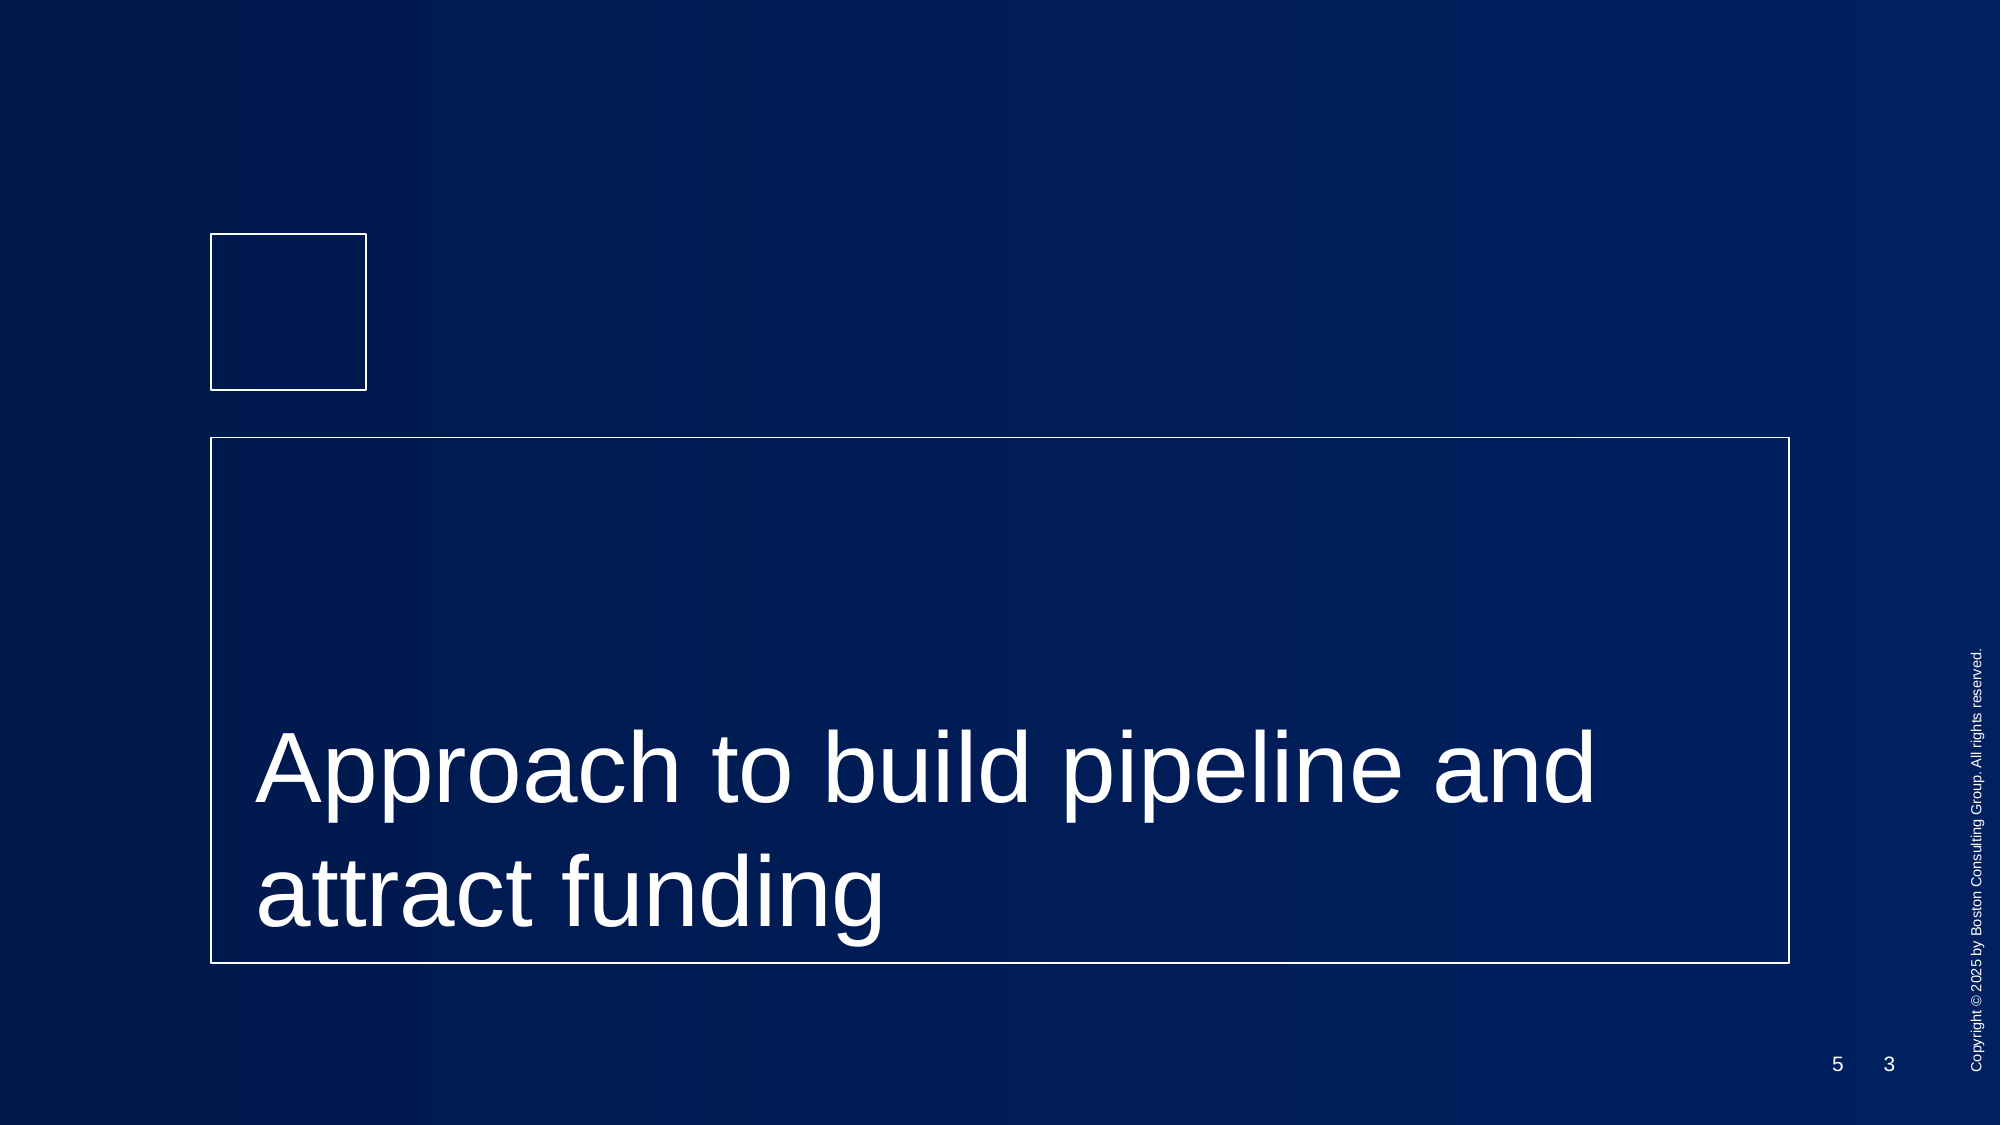

Approach to build pipeline and attract funding
3